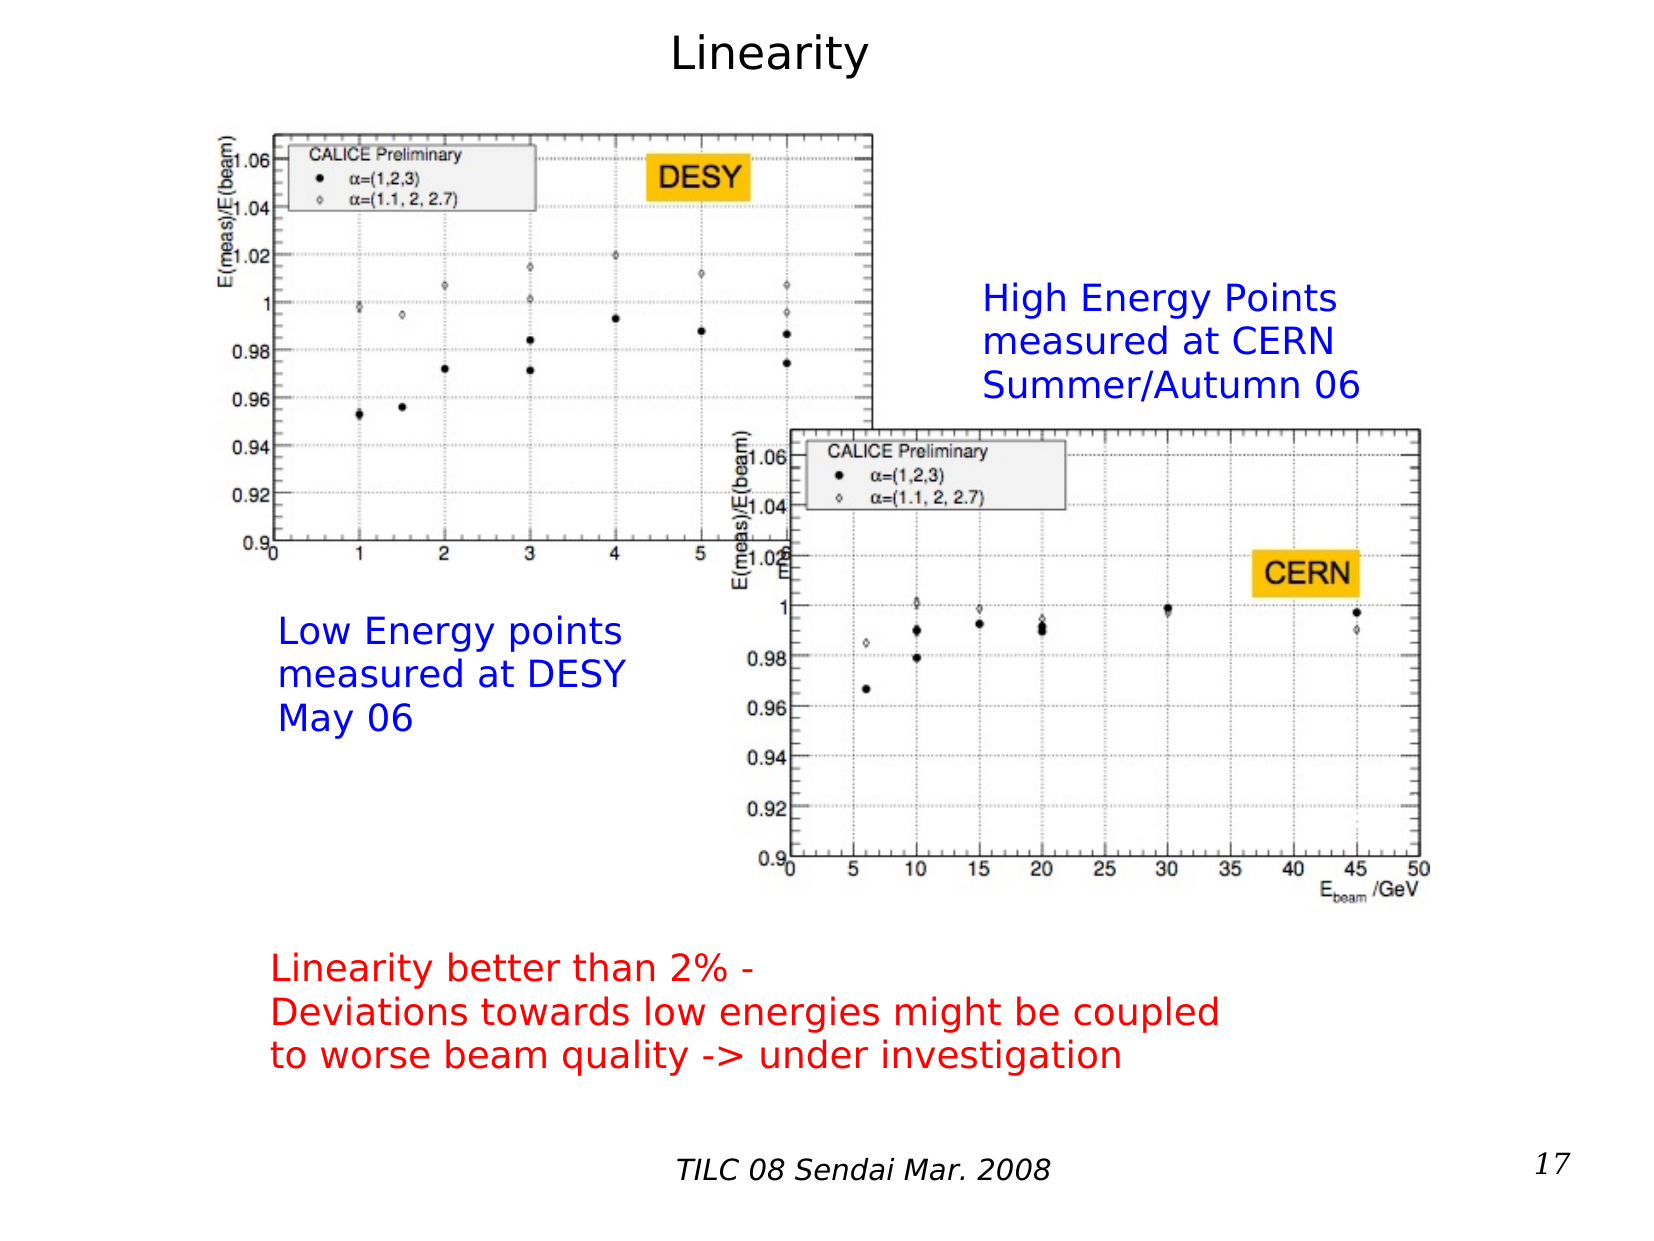

Linearity
High Energy Points
measured at CERN
Summer/Autumn 06
Low Energy points
measured at DESY
May 06
Linearity better than 2% -
Deviations towards low energies might be coupled
to worse beam quality -> under investigation
June 1st, 2007
17
LCWS 2007 ----- Hamburg ----- A.-M. Magnan (IC London)